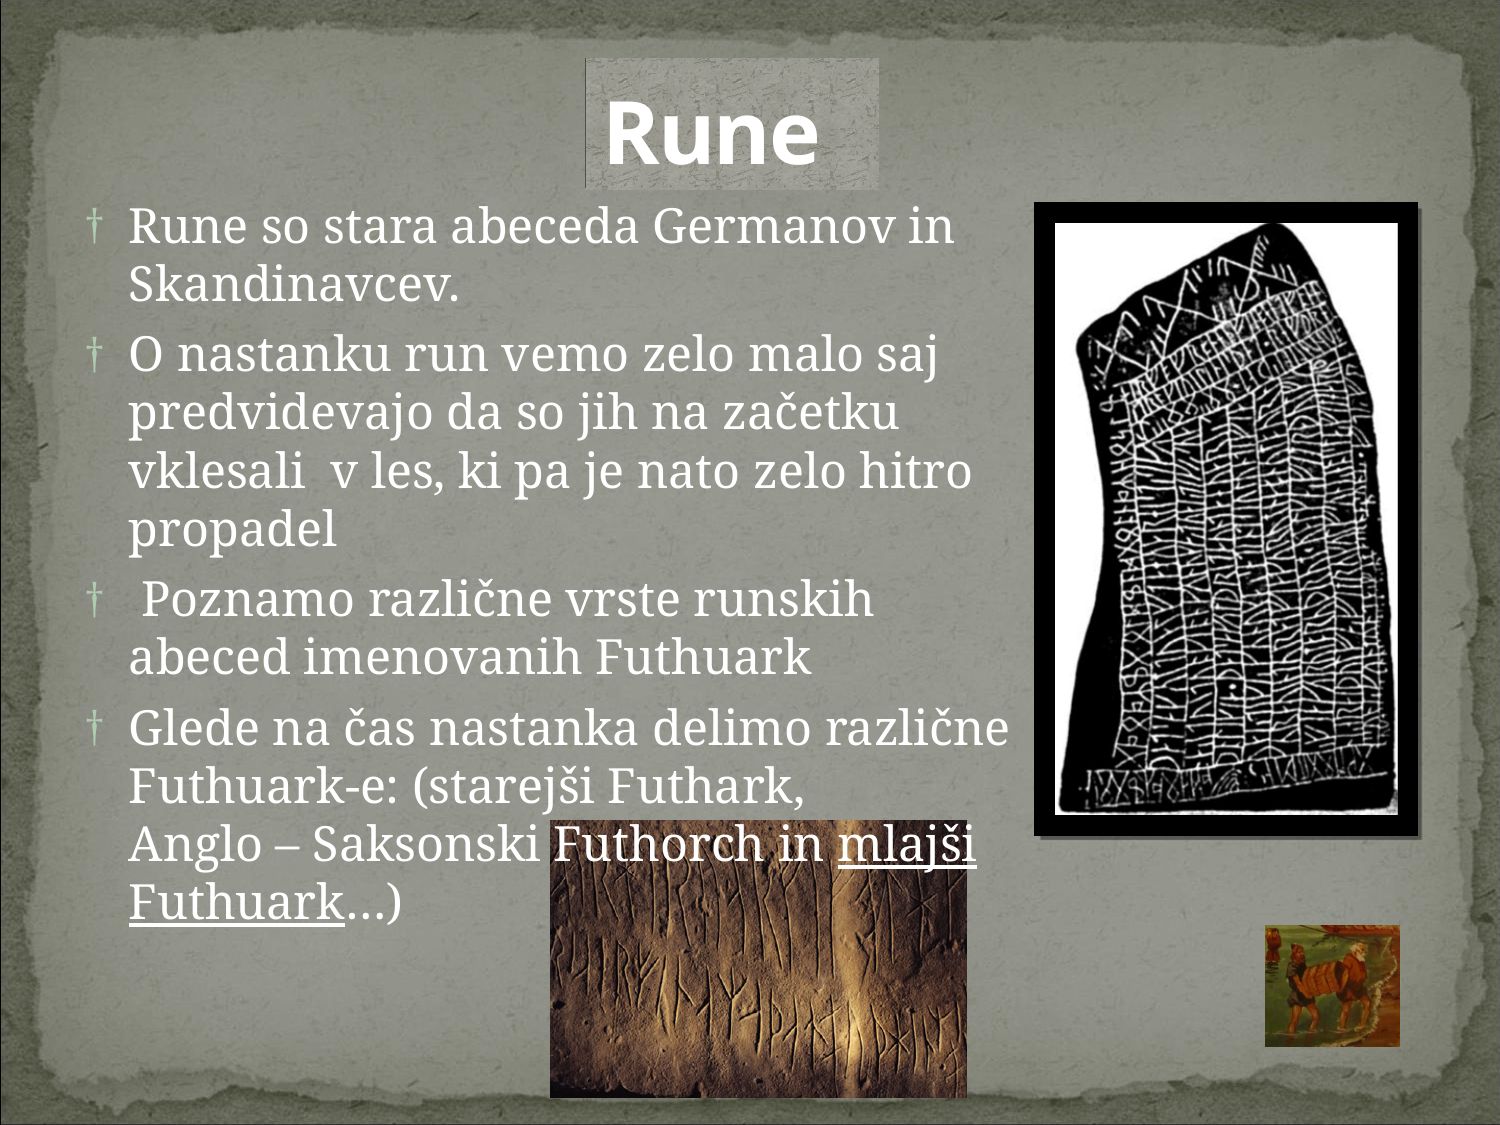

Rune
# Rune so stara abeceda Germanov in Skandinavcev.
O nastanku run vemo zelo malo saj predvidevajo da so jih na začetku  vklesali  v les, ki pa je nato zelo hitro propadel
 Poznamo različne vrste runskih abeced imenovanih Futhuark
Glede na čas nastanka delimo različne Futhuark-e: (starejši Futhark, Anglo – Saksonski Futhorch in mlajši Futhuark…)